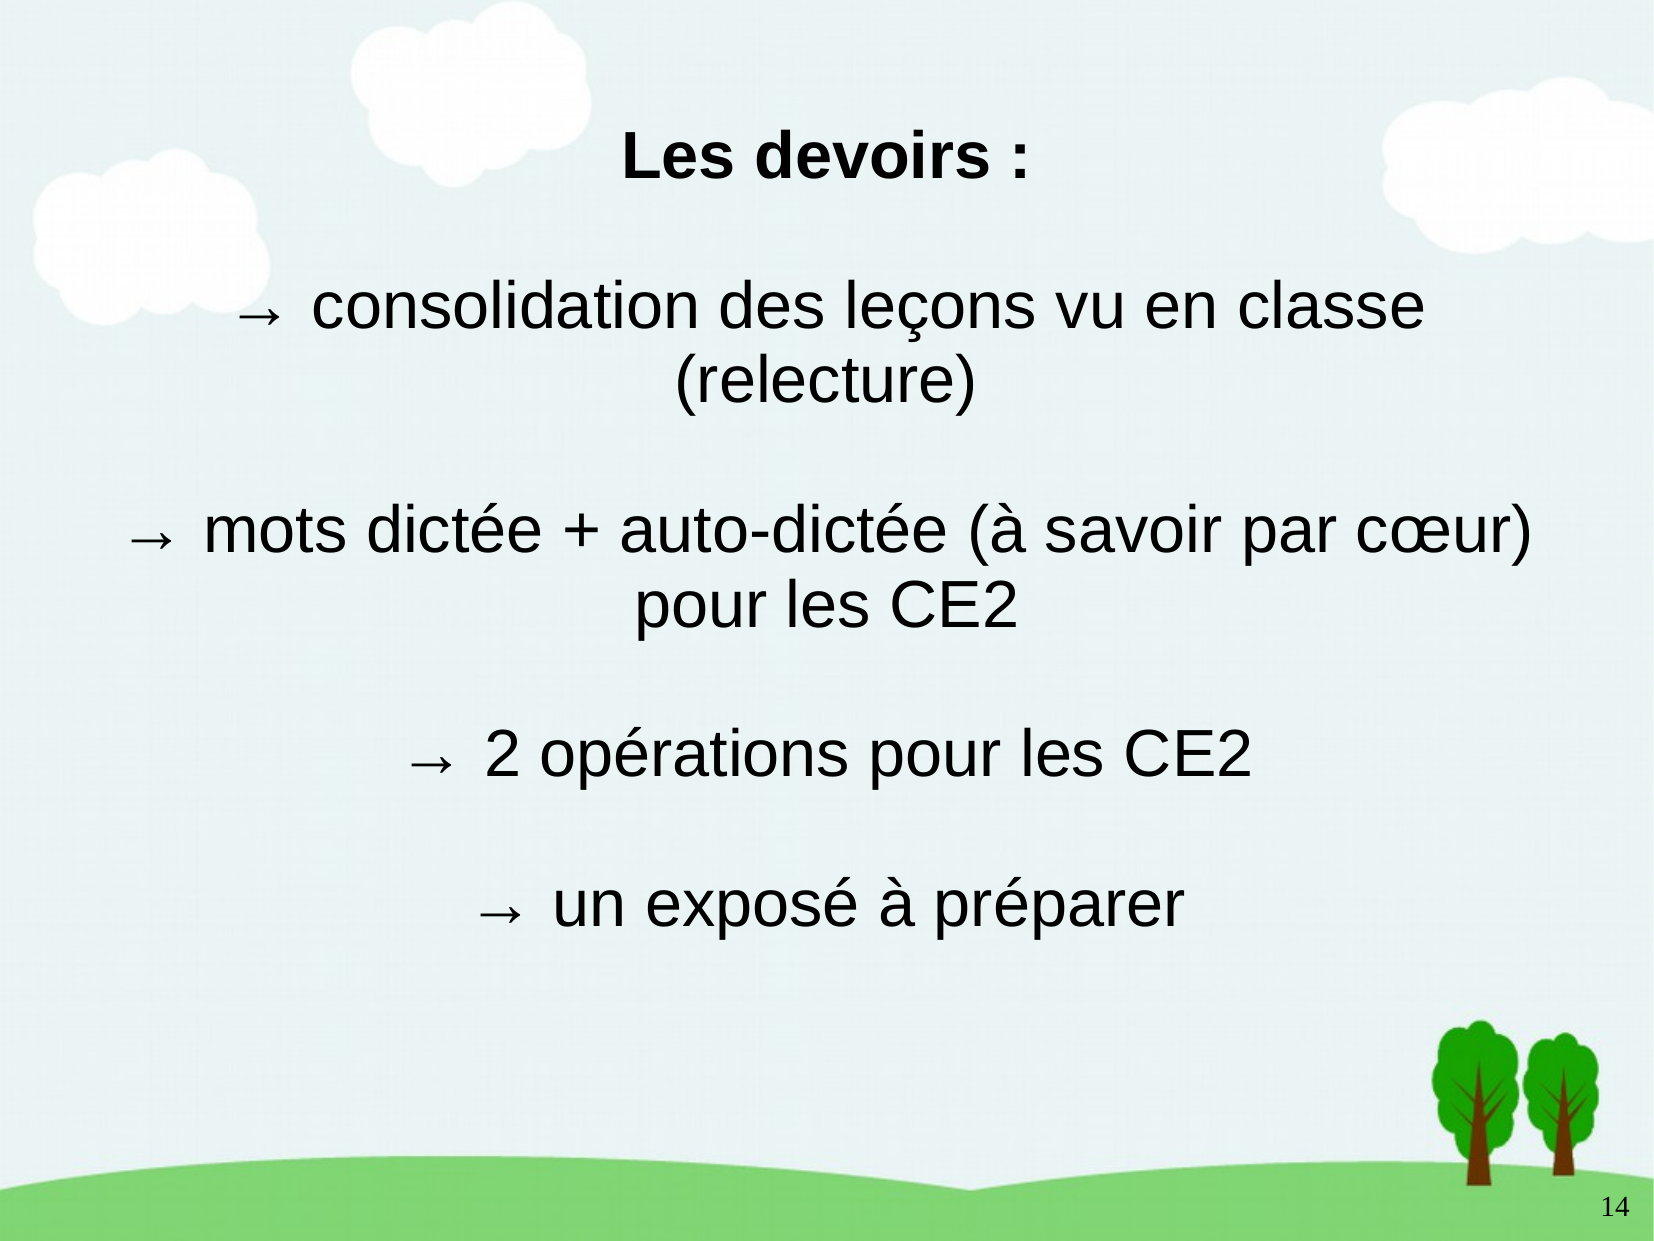

# Les devoirs :
→ consolidation des leçons vu en classe (relecture)
→ mots dictée + auto-dictée (à savoir par cœur) pour les CE2
→ 2 opérations pour les CE2
→ un exposé à préparer
14